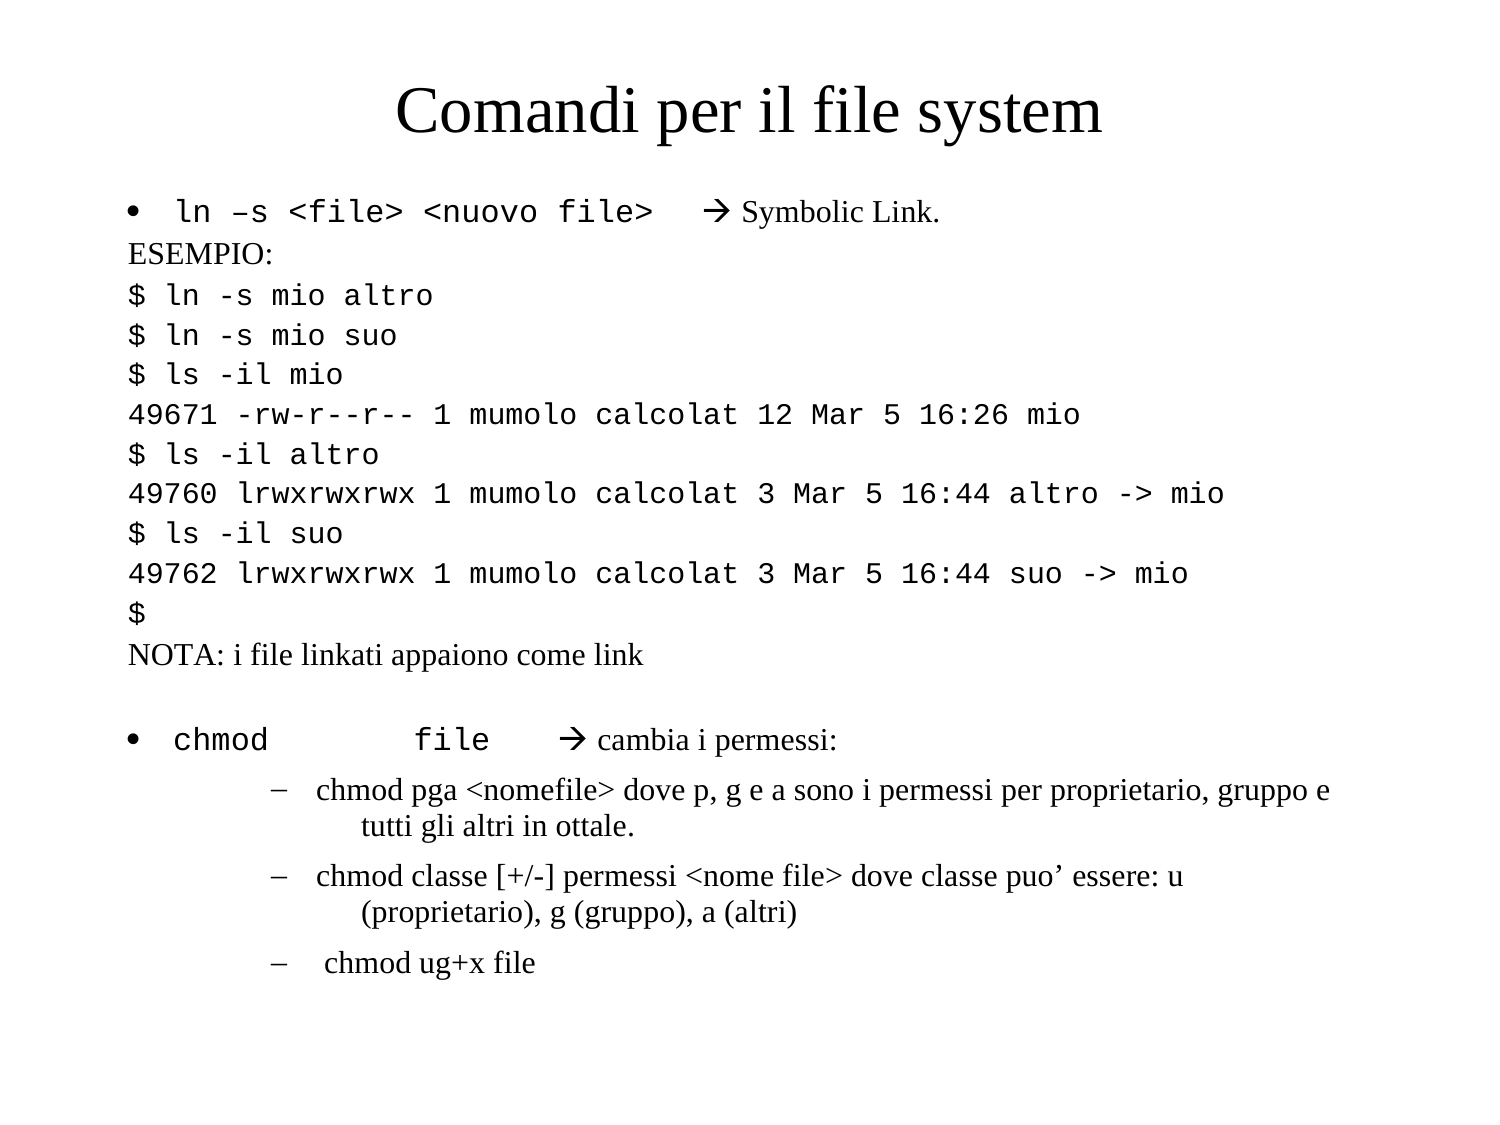

# Comandi per il file system
ln –s <file> <nuovo file> 	 Symbolic Link.
ESEMPIO:
$ ln -s mio altro
$ ln -s mio suo
$ ls -il mio
49671 -rw-r--r-- 1 mumolo calcolat 12 Mar 5 16:26 mio
$ ls -il altro
49760 lrwxrwxrwx 1 mumolo calcolat 3 Mar 5 16:44 altro -> mio
$ ls -il suo
49762 lrwxrwxrwx 1 mumolo calcolat 3 Mar 5 16:44 suo -> mio
$
NOTA: i file linkati appaiono come link
chmod 	file		 cambia i permessi:
chmod pga <nomefile> dove p, g e a sono i permessi per proprietario, gruppo e tutti gli altri in ottale.
chmod classe [+/-] permessi <nome file> dove classe puo’ essere: u (proprietario), g (gruppo), a (altri)
 chmod ug+x file